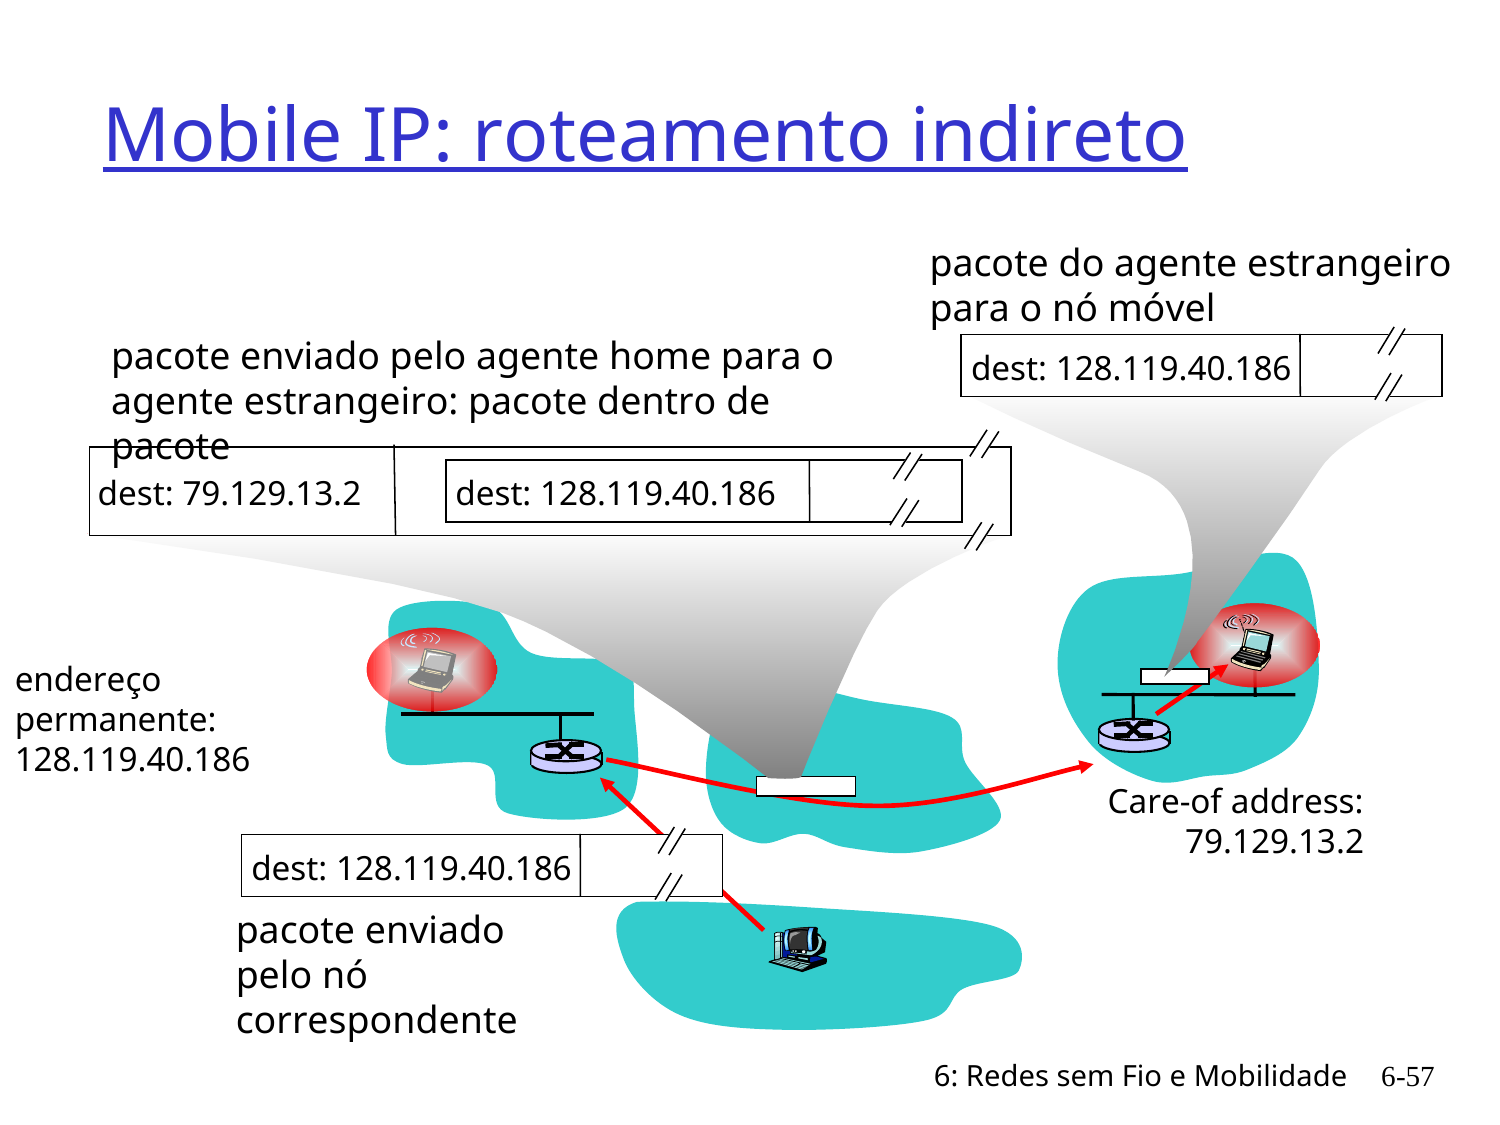

Mobile IP: roteamento indireto
pacote do agente estrangeiro para o nó móvel
dest: 128.119.40.186
pacote enviado pelo agente home para o agente estrangeiro: pacote dentro de pacote
dest: 79.129.13.2
dest: 128.119.40.186
endereço permanente: 128.119.40.186
Care-of address: 79.129.13.2
dest: 128.119.40.186
pacote enviado pelo nó correspondente
6: Redes sem Fio e Mobilidade